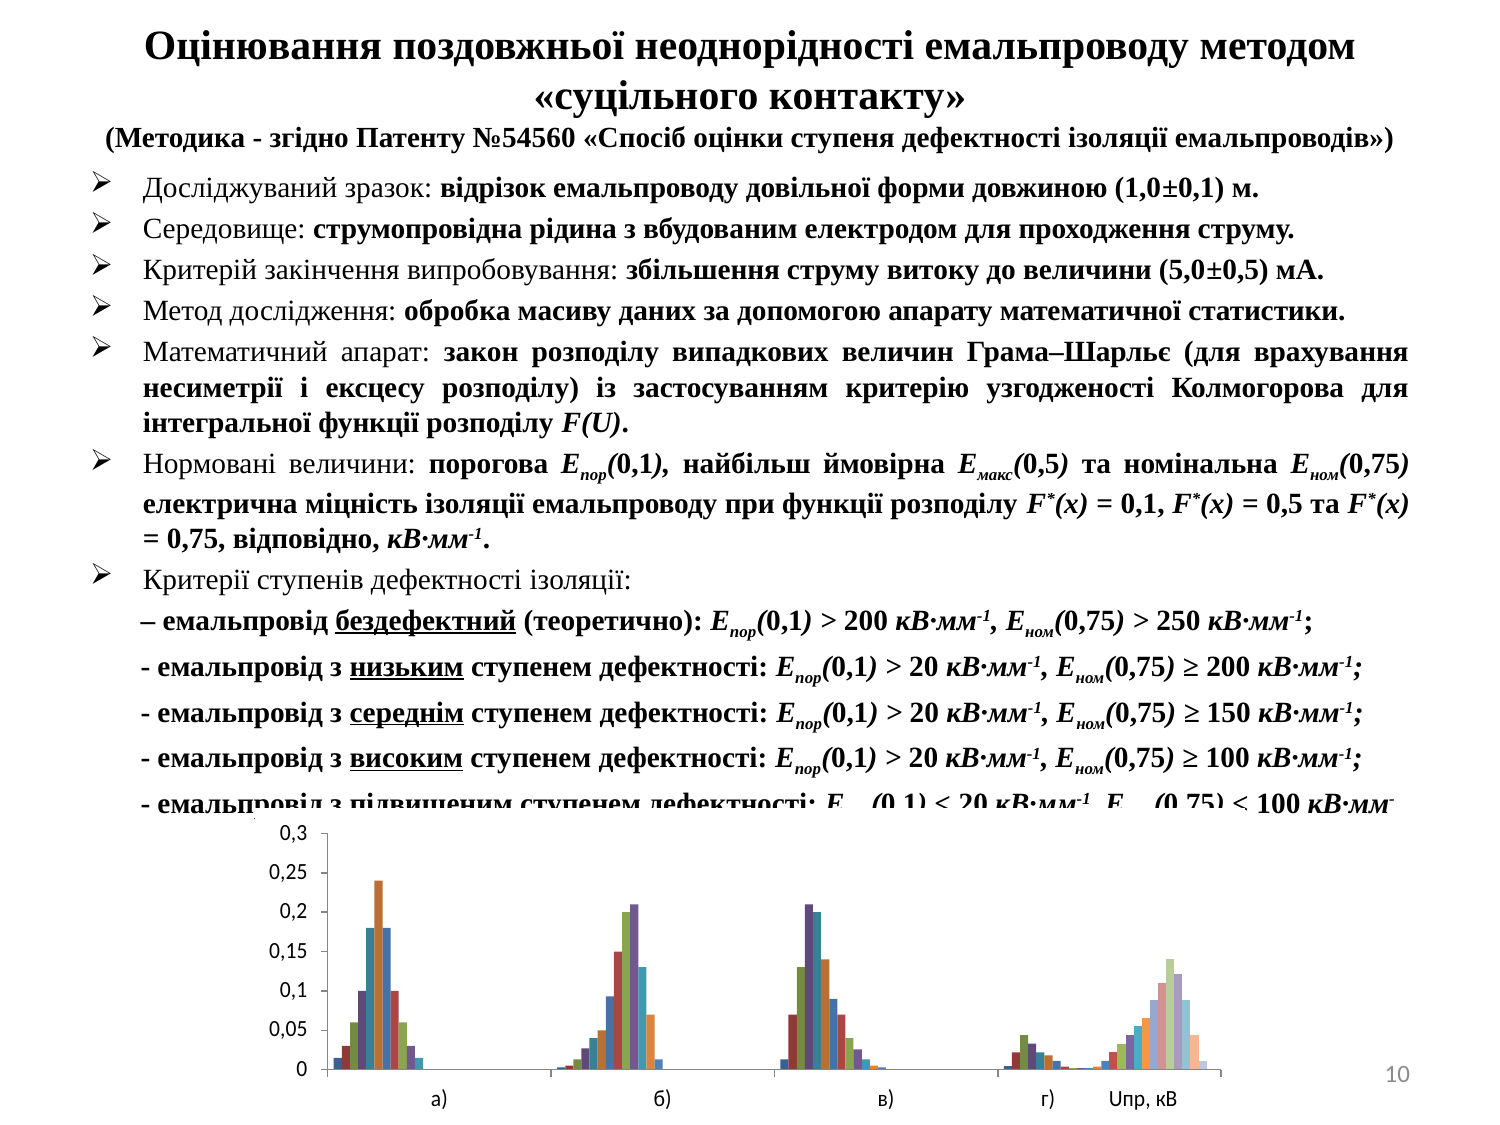

# Оцінювання поздовжньої неоднорідності емальпроводу методом «суцільного контакту» (Методика - згідно Патенту №54560 «Спосіб оцінки ступеня дефектності ізоляції емальпроводів»)
Досліджуваний зразок: відрізок емальпроводу довільної форми довжиною (1,0±0,1) м.
Середовище: струмопровідна рідина з вбудованим електродом для проходження струму.
Критерій закінчення випробовування: збільшення струму витоку до величини (5,0±0,5) мА.
Метод дослідження: обробка масиву даних за допомогою апарату математичної статистики.
Математичний апарат: закон розподілу випадкових величин Грама–Шарльє (для врахування несиметрії і ексцесу розподілу) із застосуванням критерію узгодженості Колмогорова для інтегральної функції розподілу F(U).
Нормовані величини: порогова Епор(0,1), найбільш ймовірна Емакс(0,5) та номінальна Еном(0,75) електрична міцність ізоляції емальпроводу при функції розподілу F*(x) = 0,1, F*(x) = 0,5 та F*(x) = 0,75, відповідно, кВ·мм-1.
Критерії ступенів дефектності ізоляції:
 – емальпровід бездефектний (теоретично): Епор(0,1) > 200 кВ·мм-1, Еном(0,75) > 250 кВ·мм-1;
 - емальпровід з низьким ступенем дефектності: Епор(0,1) > 20 кВ·мм-1, Еном(0,75) ≥ 200 кВ·мм-1;
 - емальпровід з середнім ступенем дефектності: Епор(0,1) > 20 кВ·мм-1, Еном(0,75) ≥ 150 кВ·мм-1;
 - емальпровід з високим ступенем дефектності: Епор(0,1) > 20 кВ·мм-1, Еном(0,75) ≥ 100 кВ·мм-1;
 - емальпровід з підвищеним ступенем дефектності: Епор(0,1) < 20 кВ·мм-1, Еном(0,75) < 100 кВ·мм-